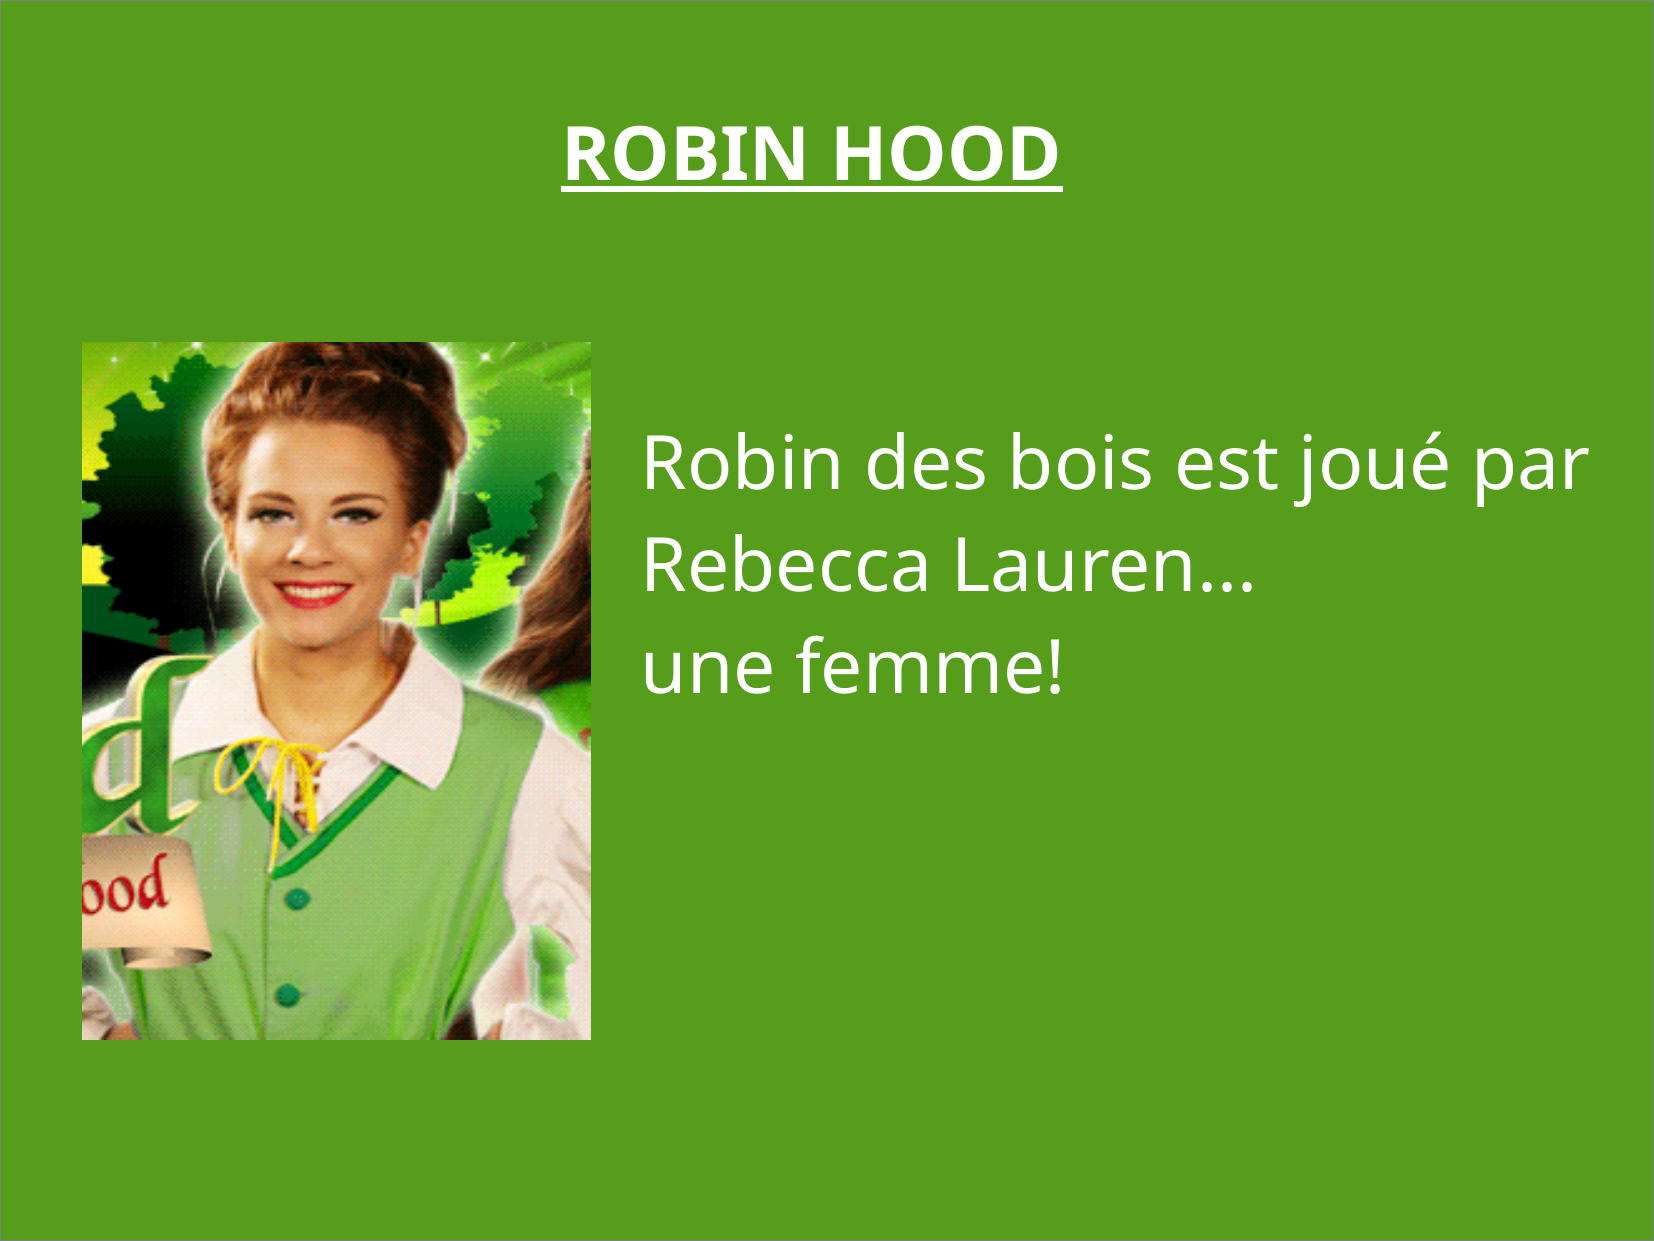

ROBIN HOOD
Robin des bois est joué par Rebecca Lauren...
une femme!